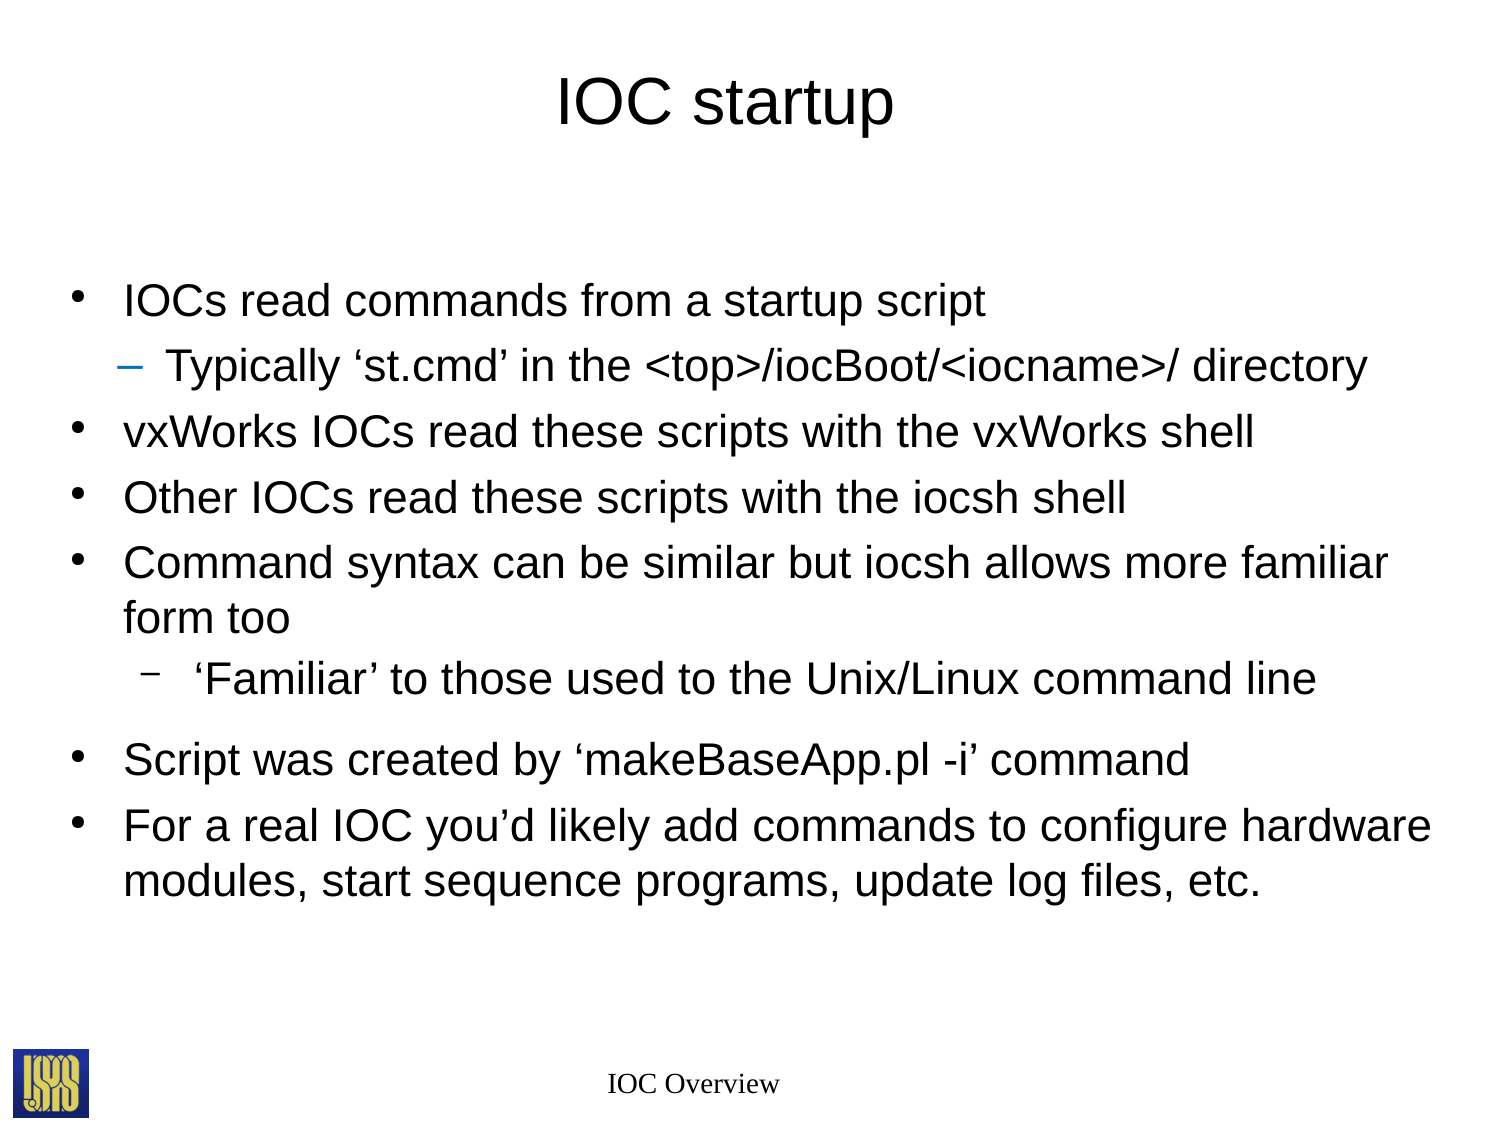

# IOC startup
IOCs read commands from a startup script
Typically ‘st.cmd’ in the <top>/iocBoot/<iocname>/ directory
vxWorks IOCs read these scripts with the vxWorks shell
Other IOCs read these scripts with the iocsh shell
Command syntax can be similar but iocsh allows more familiar form too
‘Familiar’ to those used to the Unix/Linux command line
Script was created by ‘makeBaseApp.pl -i’ command
For a real IOC you’d likely add commands to configure hardware modules, start sequence programs, update log files, etc.